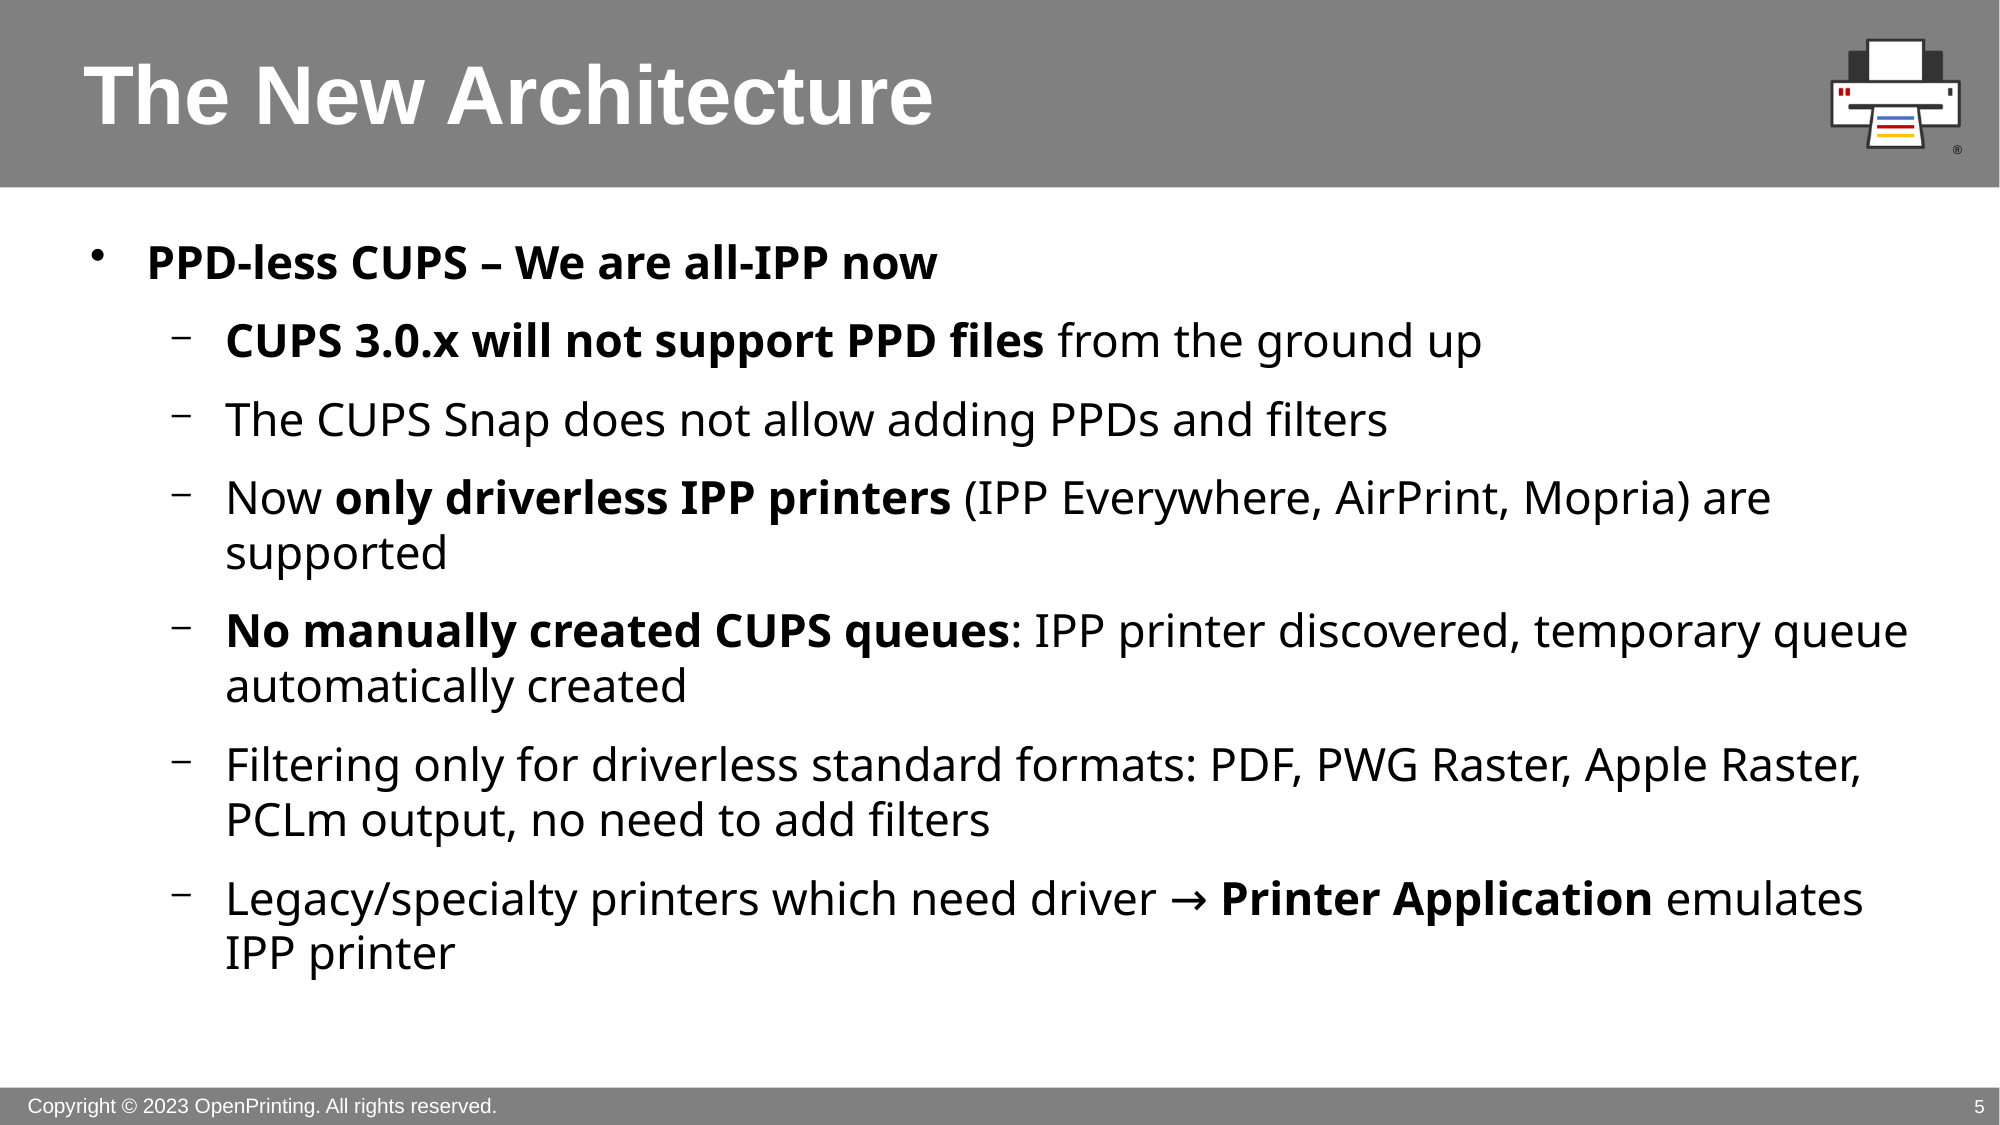

The New Architecture
# PPD-less CUPS – We are all-IPP now
CUPS 3.0.x will not support PPD files from the ground up
The CUPS Snap does not allow adding PPDs and filters
Now only driverless IPP printers (IPP Everywhere, AirPrint, Mopria) are supported
No manually created CUPS queues: IPP printer discovered, temporary queue automatically created
Filtering only for driverless standard formats: PDF, PWG Raster, Apple Raster, PCLm output, no need to add filters
Legacy/specialty printers which need driver → Printer Application emulates IPP printer